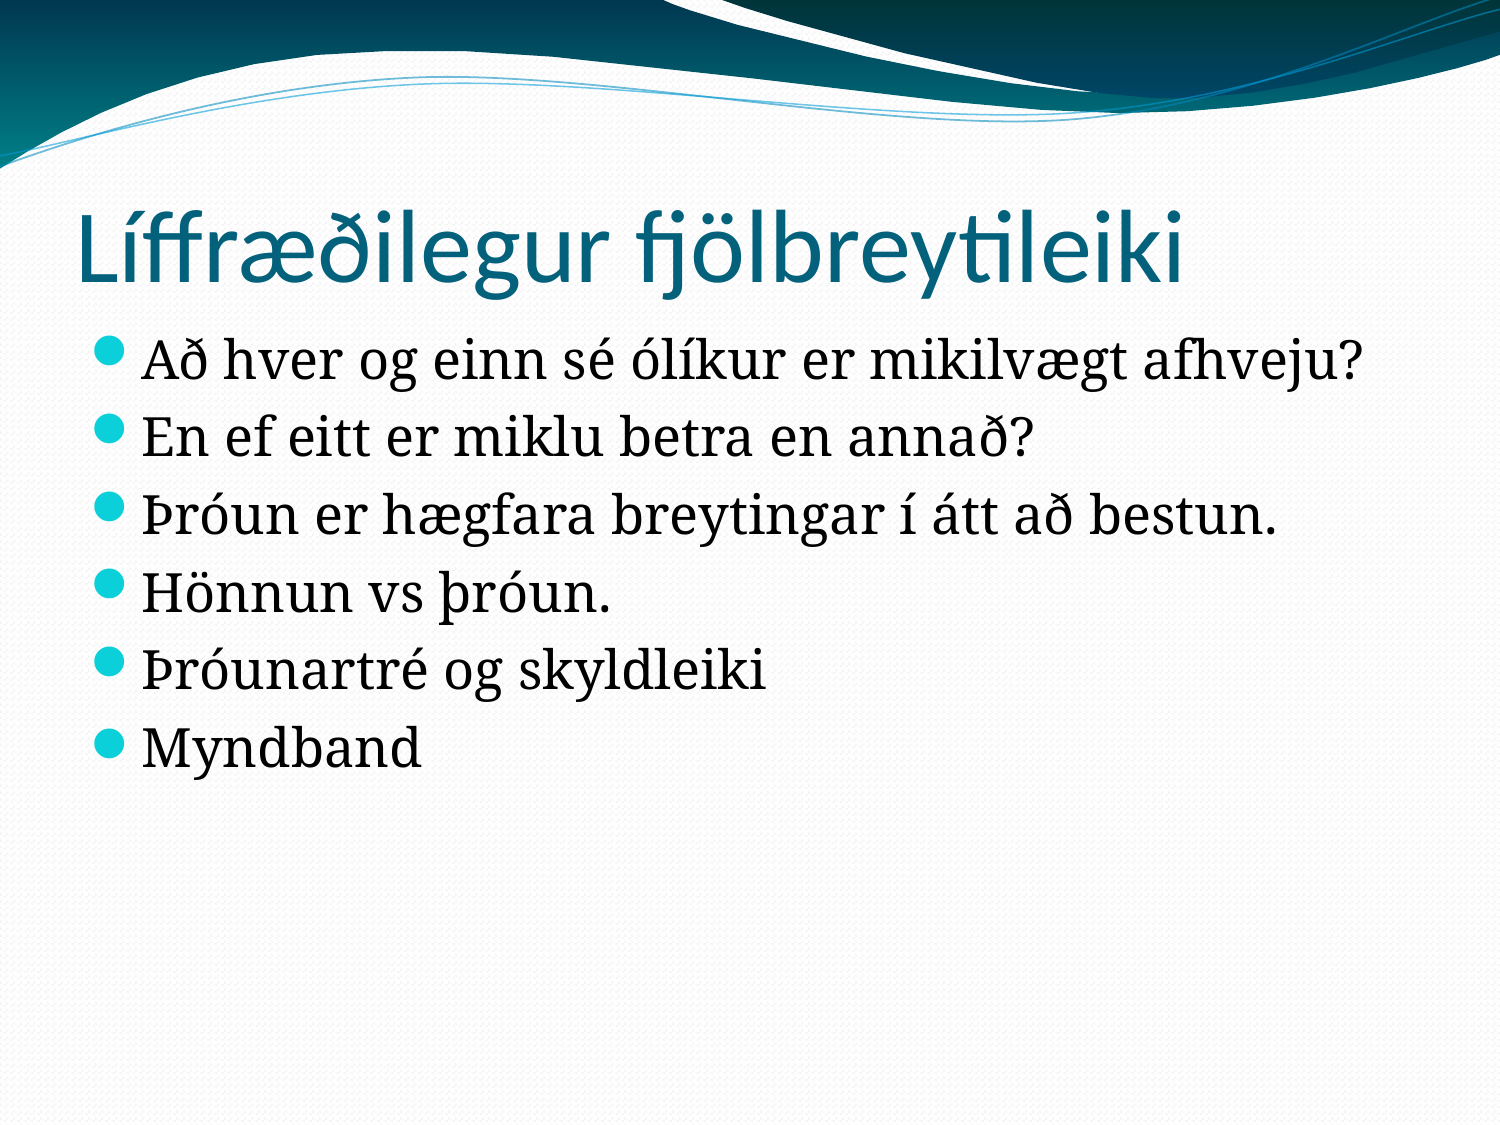

# Líffræðilegur fjölbreytileiki
Að hver og einn sé ólíkur er mikilvægt afhveju?
En ef eitt er miklu betra en annað?
Þróun er hægfara breytingar í átt að bestun.
Hönnun vs þróun.
Þróunartré og skyldleiki
Myndband